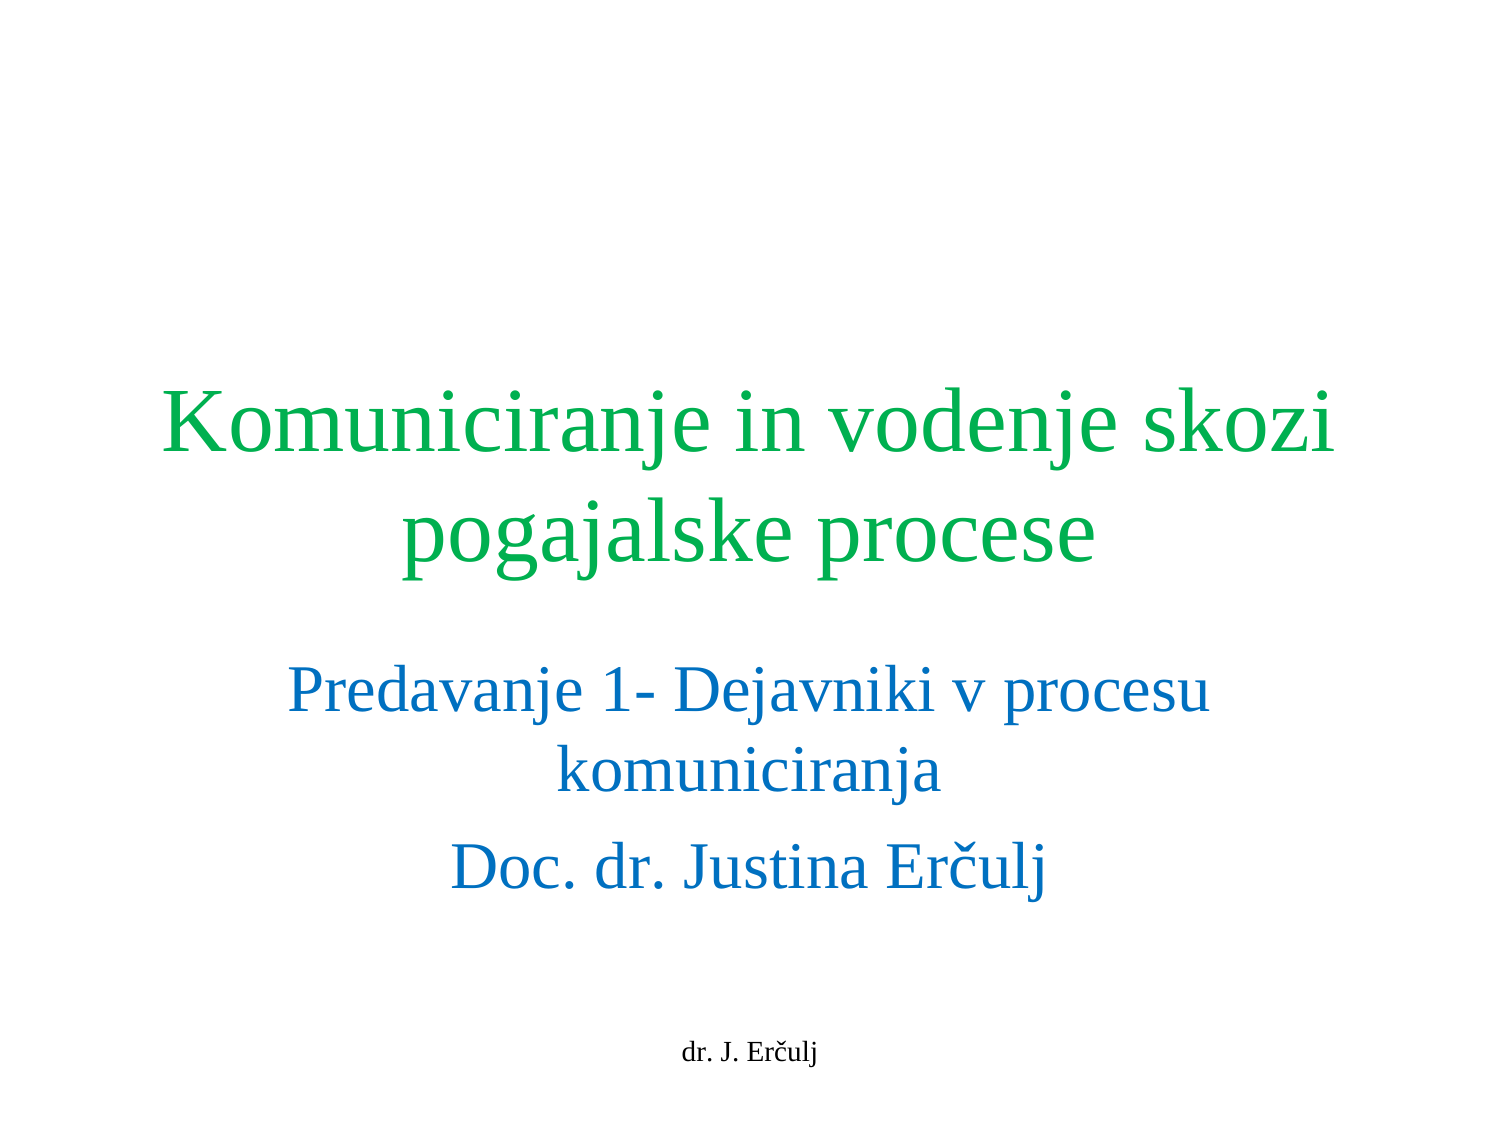

# Komuniciranje in vodenje skozi pogajalske procese
Predavanje 1- Dejavniki v procesu komuniciranja
Doc. dr. Justina Erčulj
dr. J. Erčulj